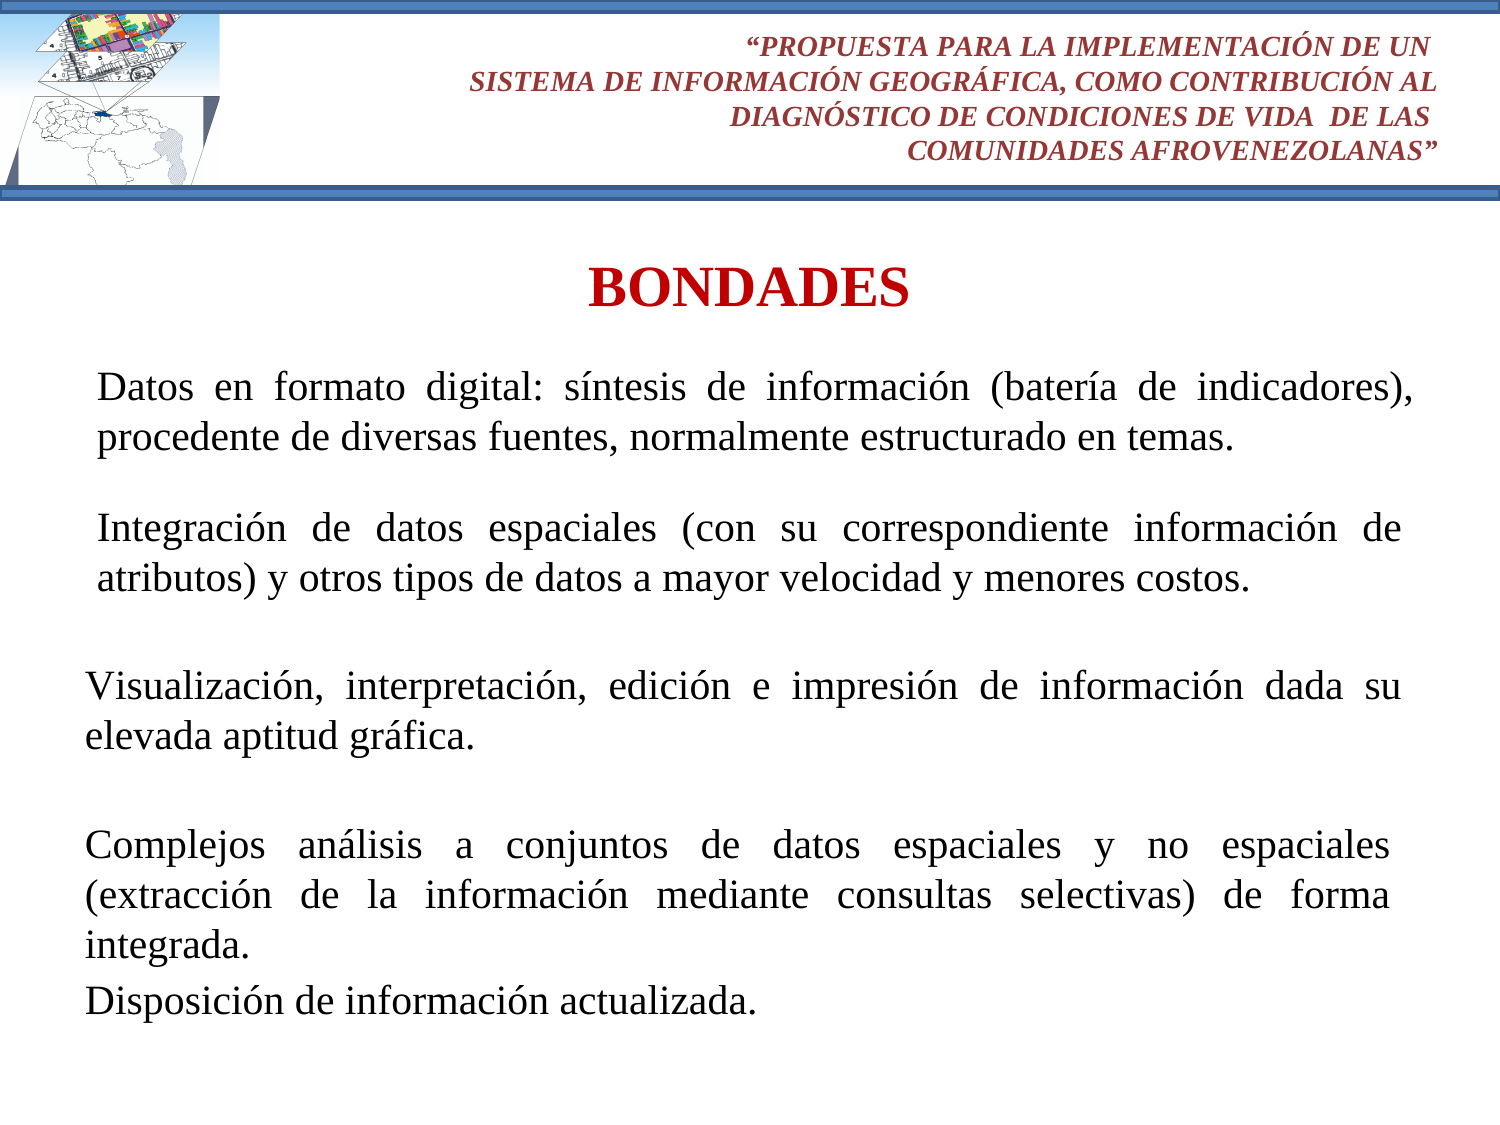

“PROPUESTA PARA LA IMPLEMENTACIÓN DE UN
SISTEMA DE INFORMACIÓN GEOGRÁFICA, COMO CONTRIBUCIÓN AL DIAGNÓSTICO DE CONDICIONES DE VIDA DE LAS
COMUNIDADES AFROVENEZOLANAS”
BONDADES
Datos en formato digital: síntesis de información (batería de indicadores), procedente de diversas fuentes, normalmente estructurado en temas.
Integración de datos espaciales (con su correspondiente información de atributos) y otros tipos de datos a mayor velocidad y menores costos.
Visualización, interpretación, edición e impresión de información dada su elevada aptitud gráfica.
Complejos análisis a conjuntos de datos espaciales y no espaciales (extracción de la información mediante consultas selectivas) de forma integrada.
Disposición de información actualizada.